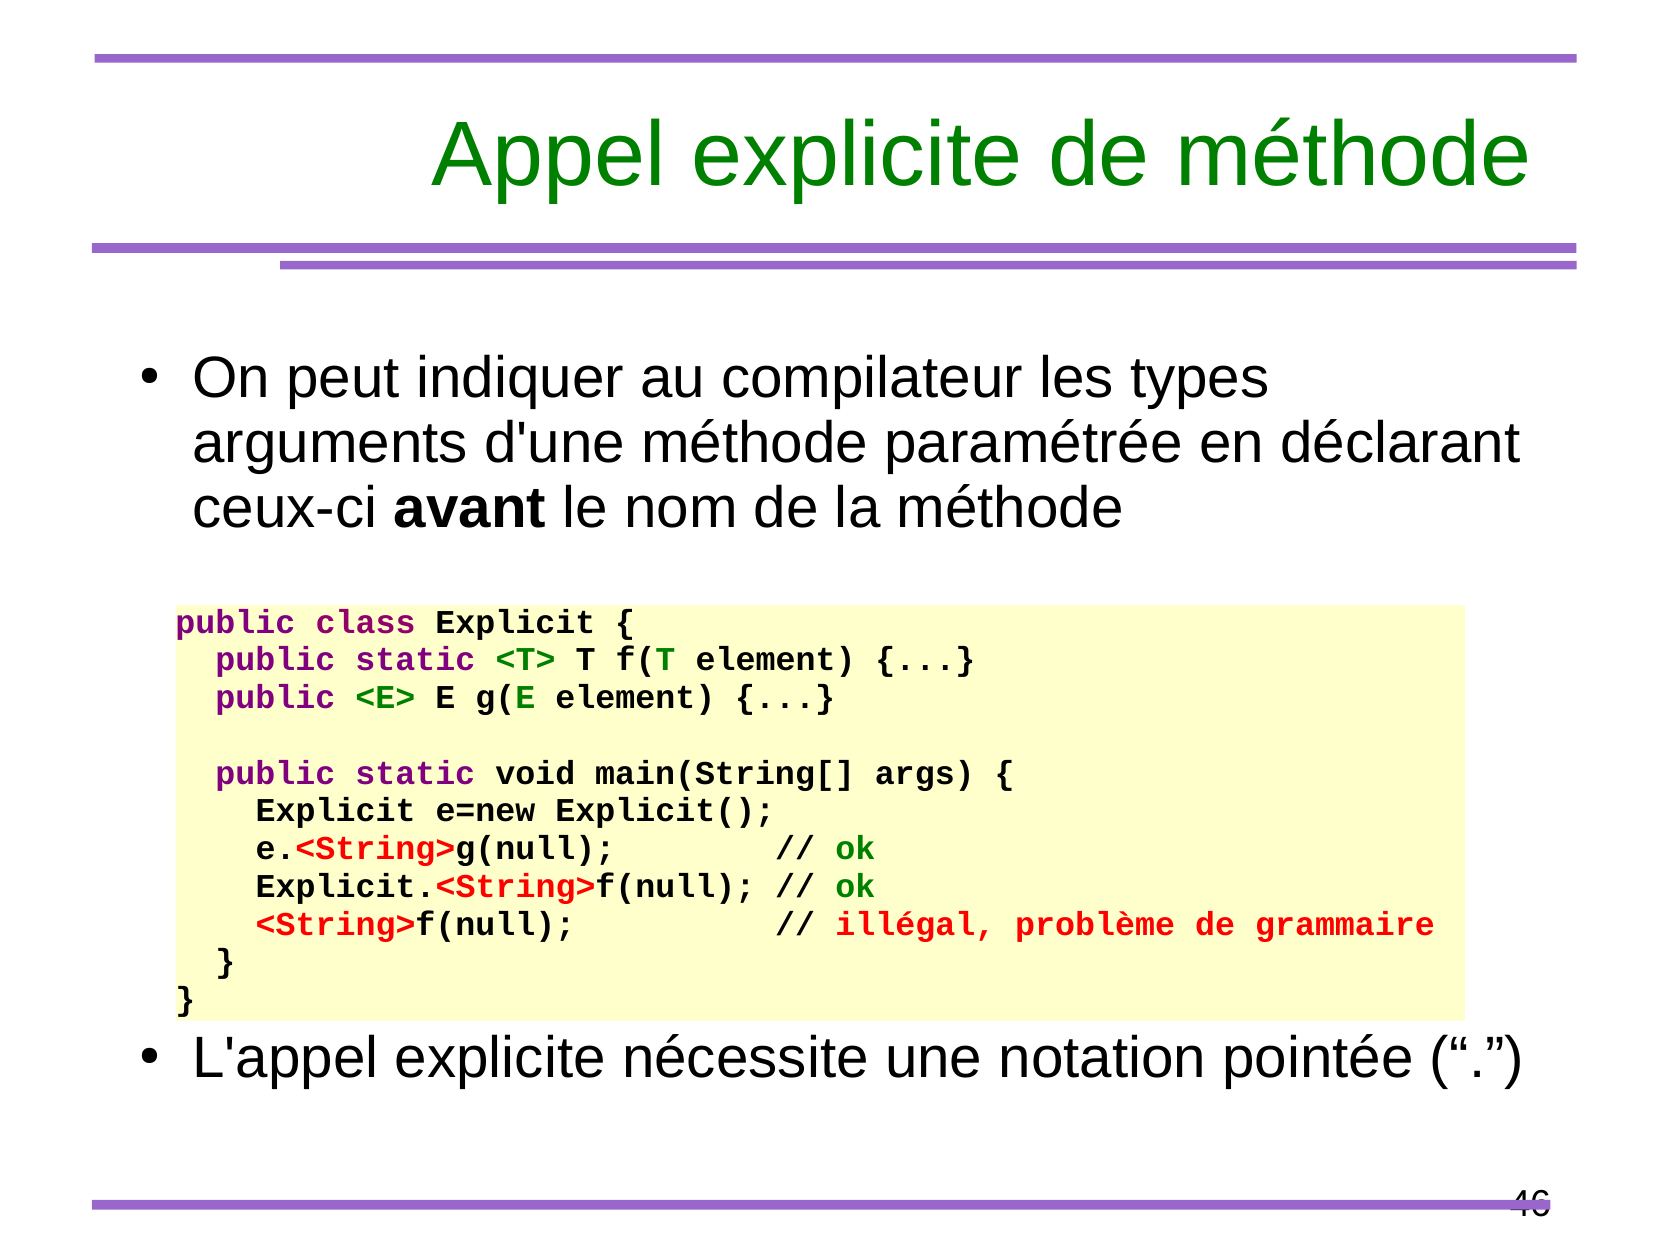

# Appel explicite de méthode
On peut indiquer au compilateur les types arguments d'une méthode paramétrée en déclarant ceux-ci avant le nom de la méthode
L'appel explicite nécessite une notation pointée (“.”)
public class Explicit {
 public static <T> T f(T element) {...}
 public <E> E g(E element) {...}
 public static void main(String[] args) {
 Explicit e=new Explicit();
 e.<String>g(null); // ok
 Explicit.<String>f(null); // ok
 <String>f(null); // illégal, problème de grammaire
 }
}